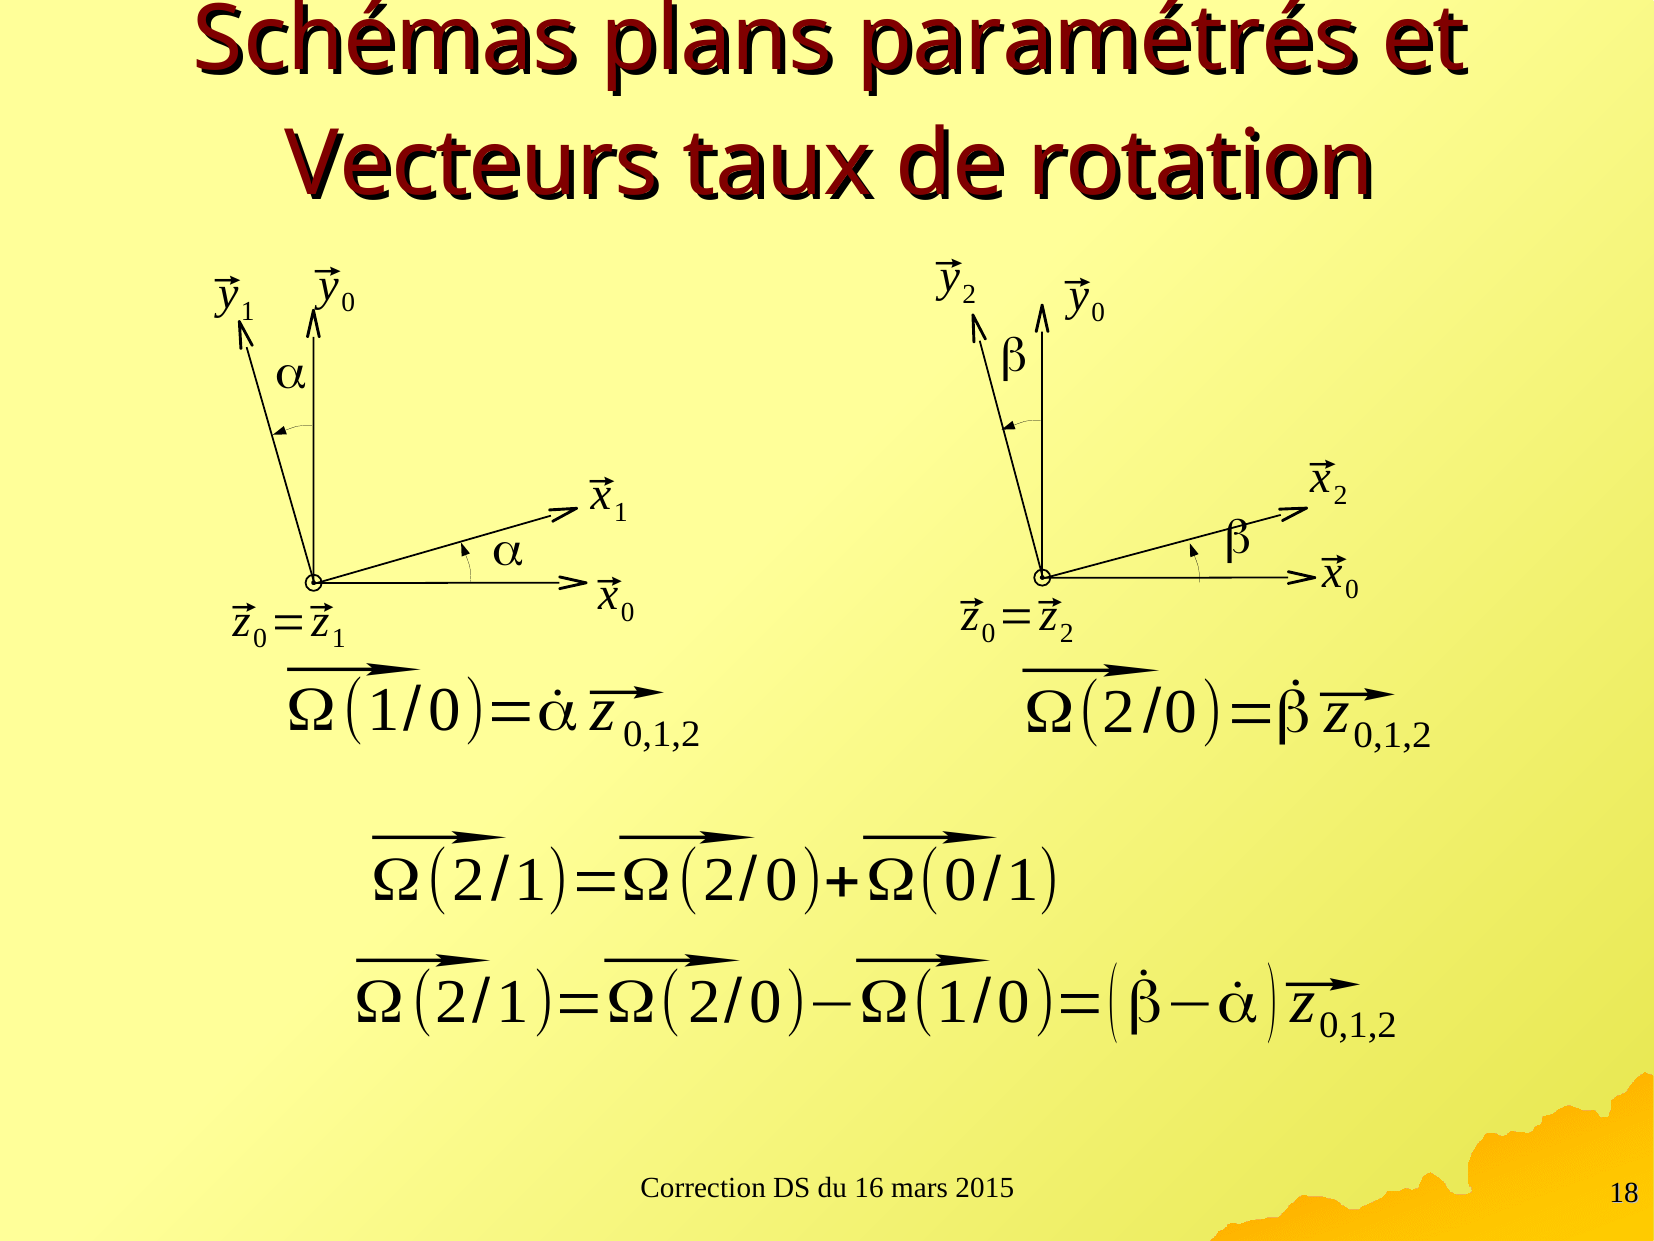

# Schémas plans paramétrés et Vecteurs taux de rotation
b
b
a
a
Correction DS du 16 mars 2015